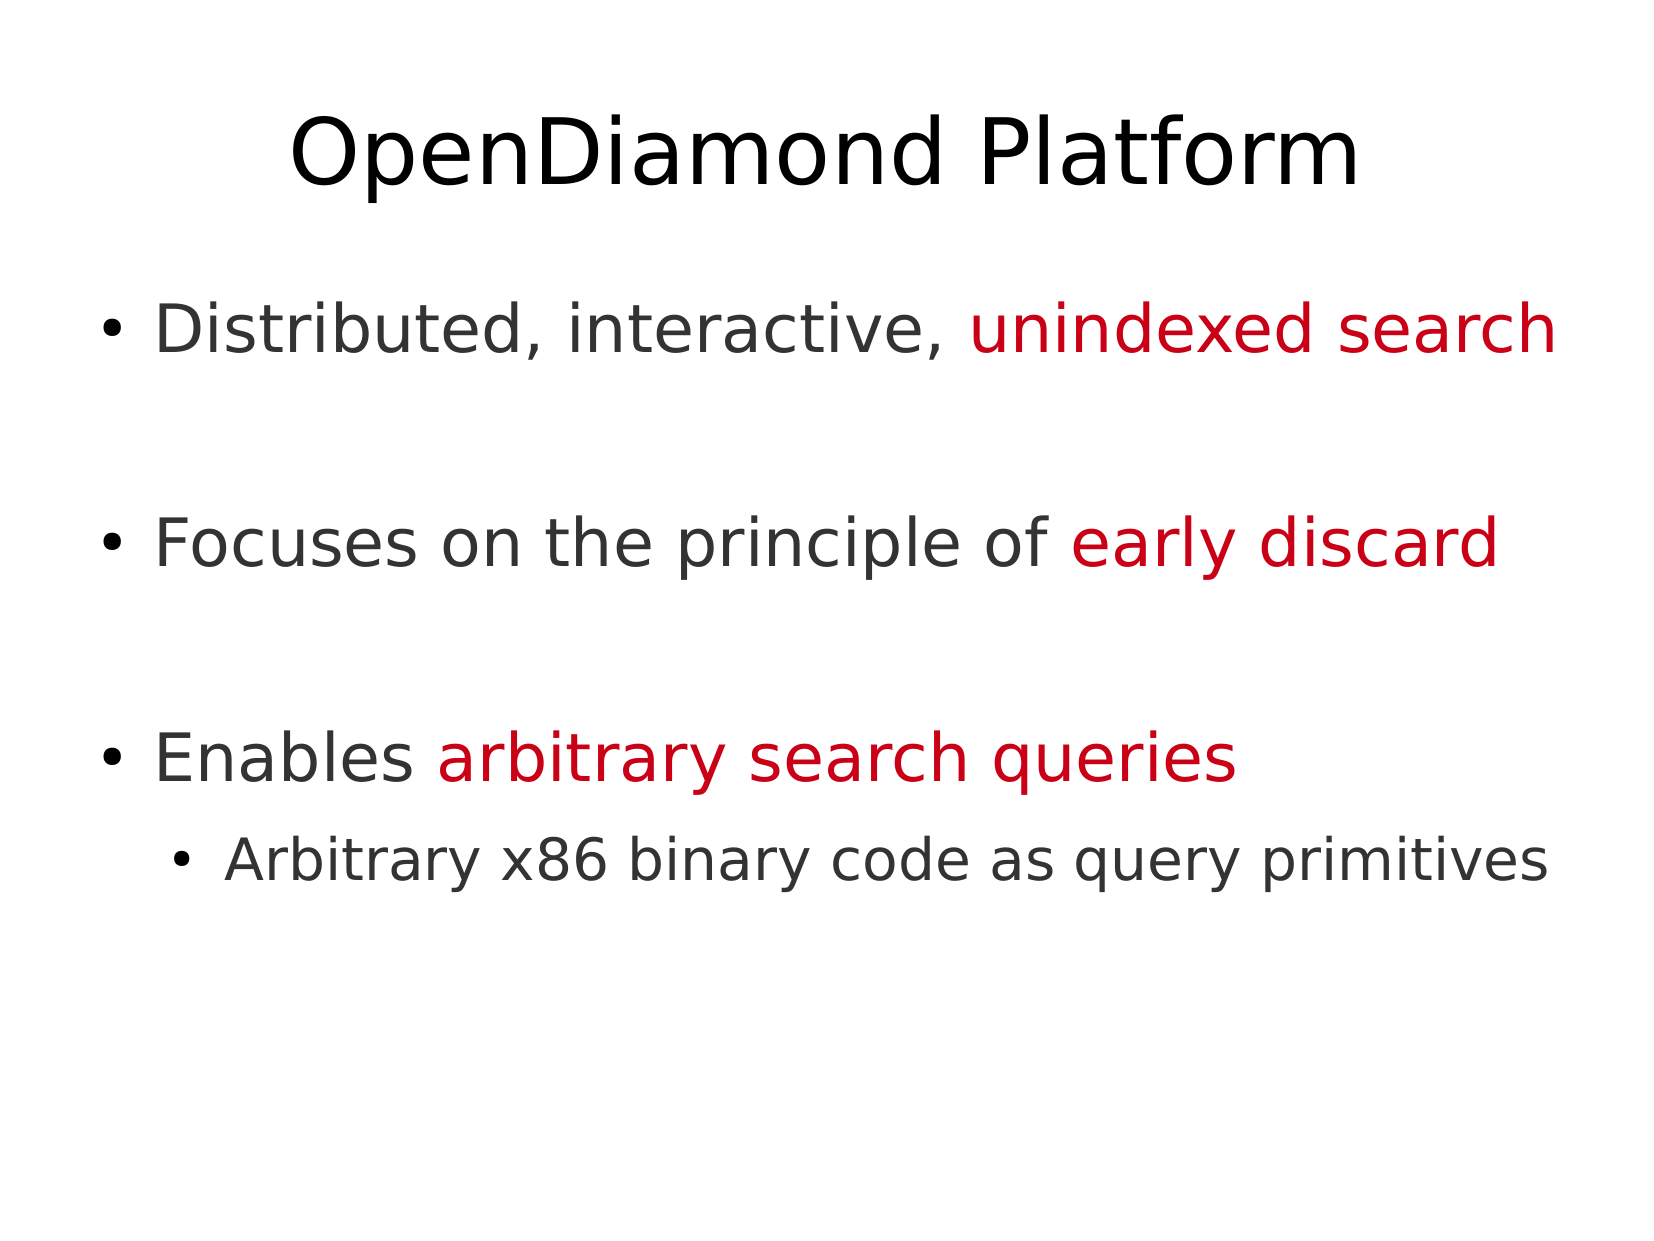

# OpenDiamond Platform
Distributed, interactive, unindexed search
Focuses on the principle of early discard
Enables arbitrary search queries
Arbitrary x86 binary code as query primitives